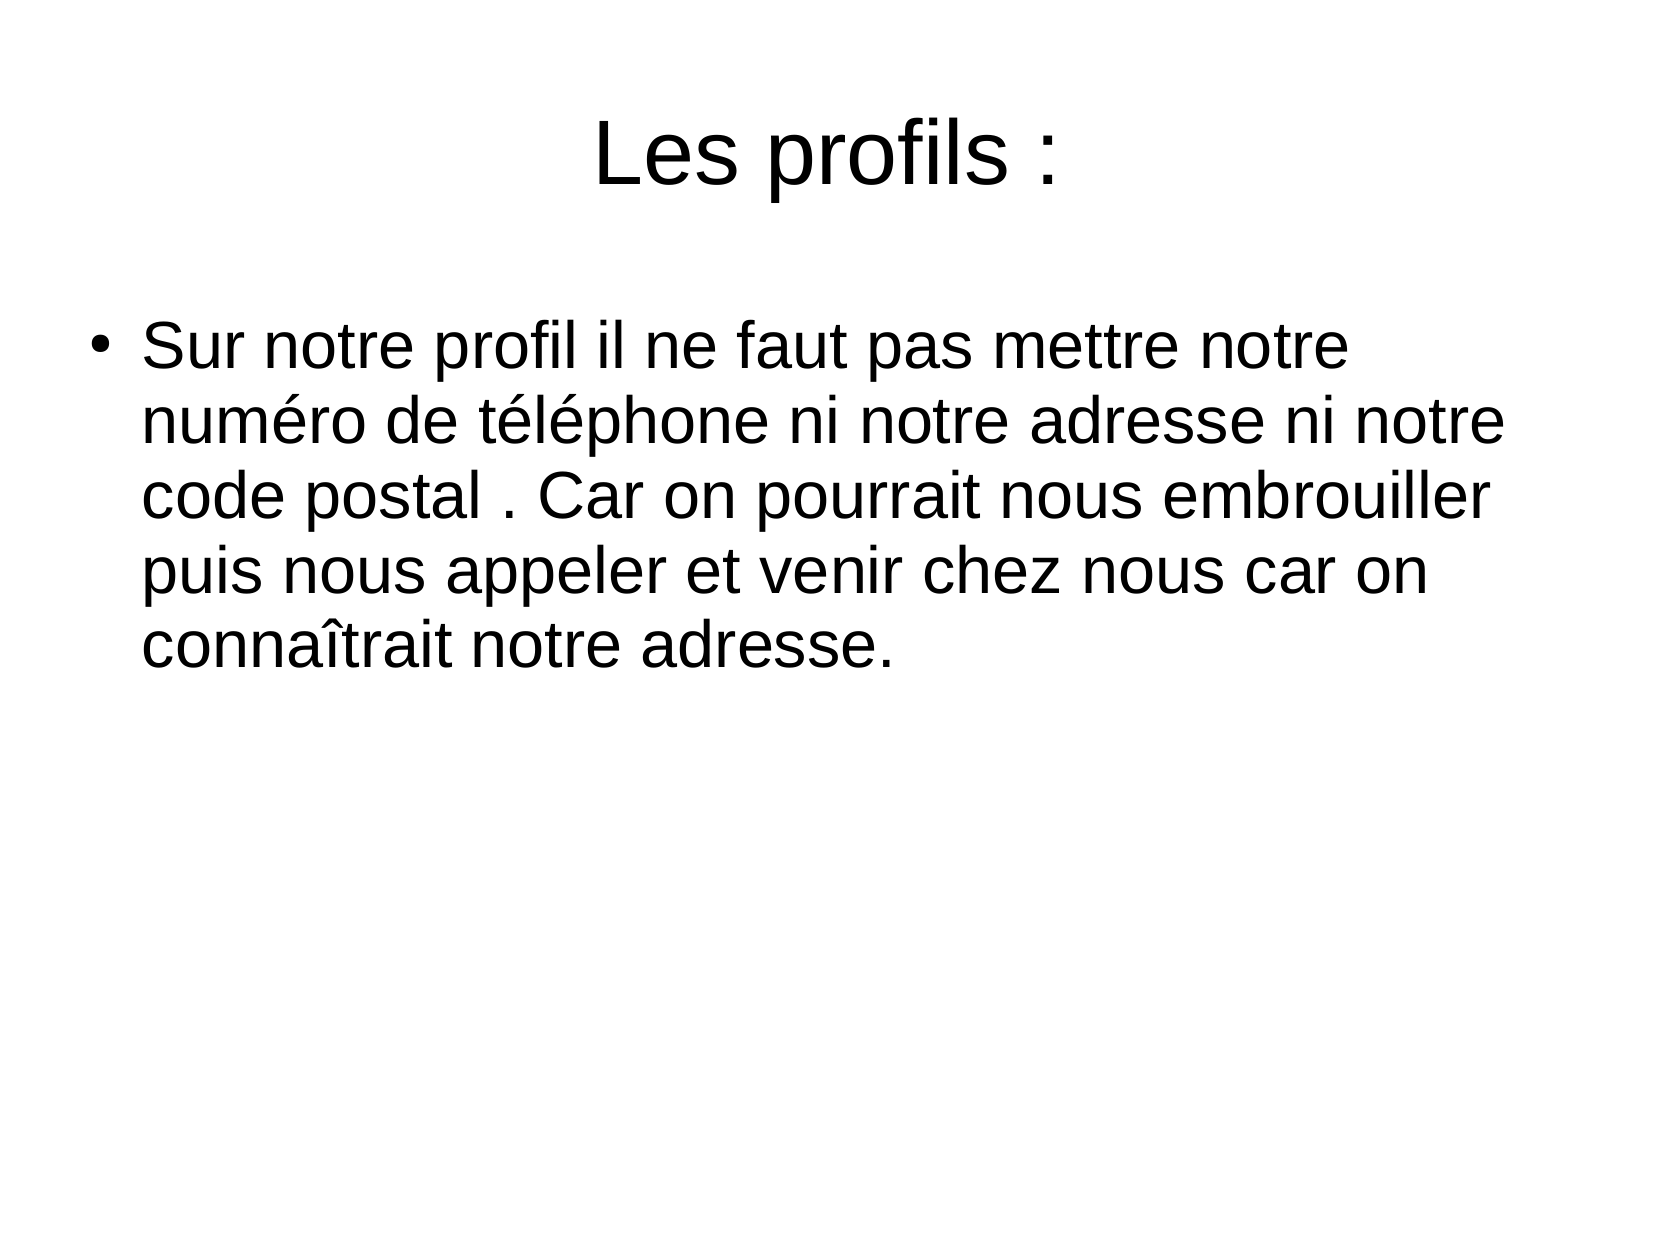

# Les profils :
Sur notre profil il ne faut pas mettre notre numéro de téléphone ni notre adresse ni notre code postal . Car on pourrait nous embrouiller puis nous appeler et venir chez nous car on connaîtrait notre adresse.